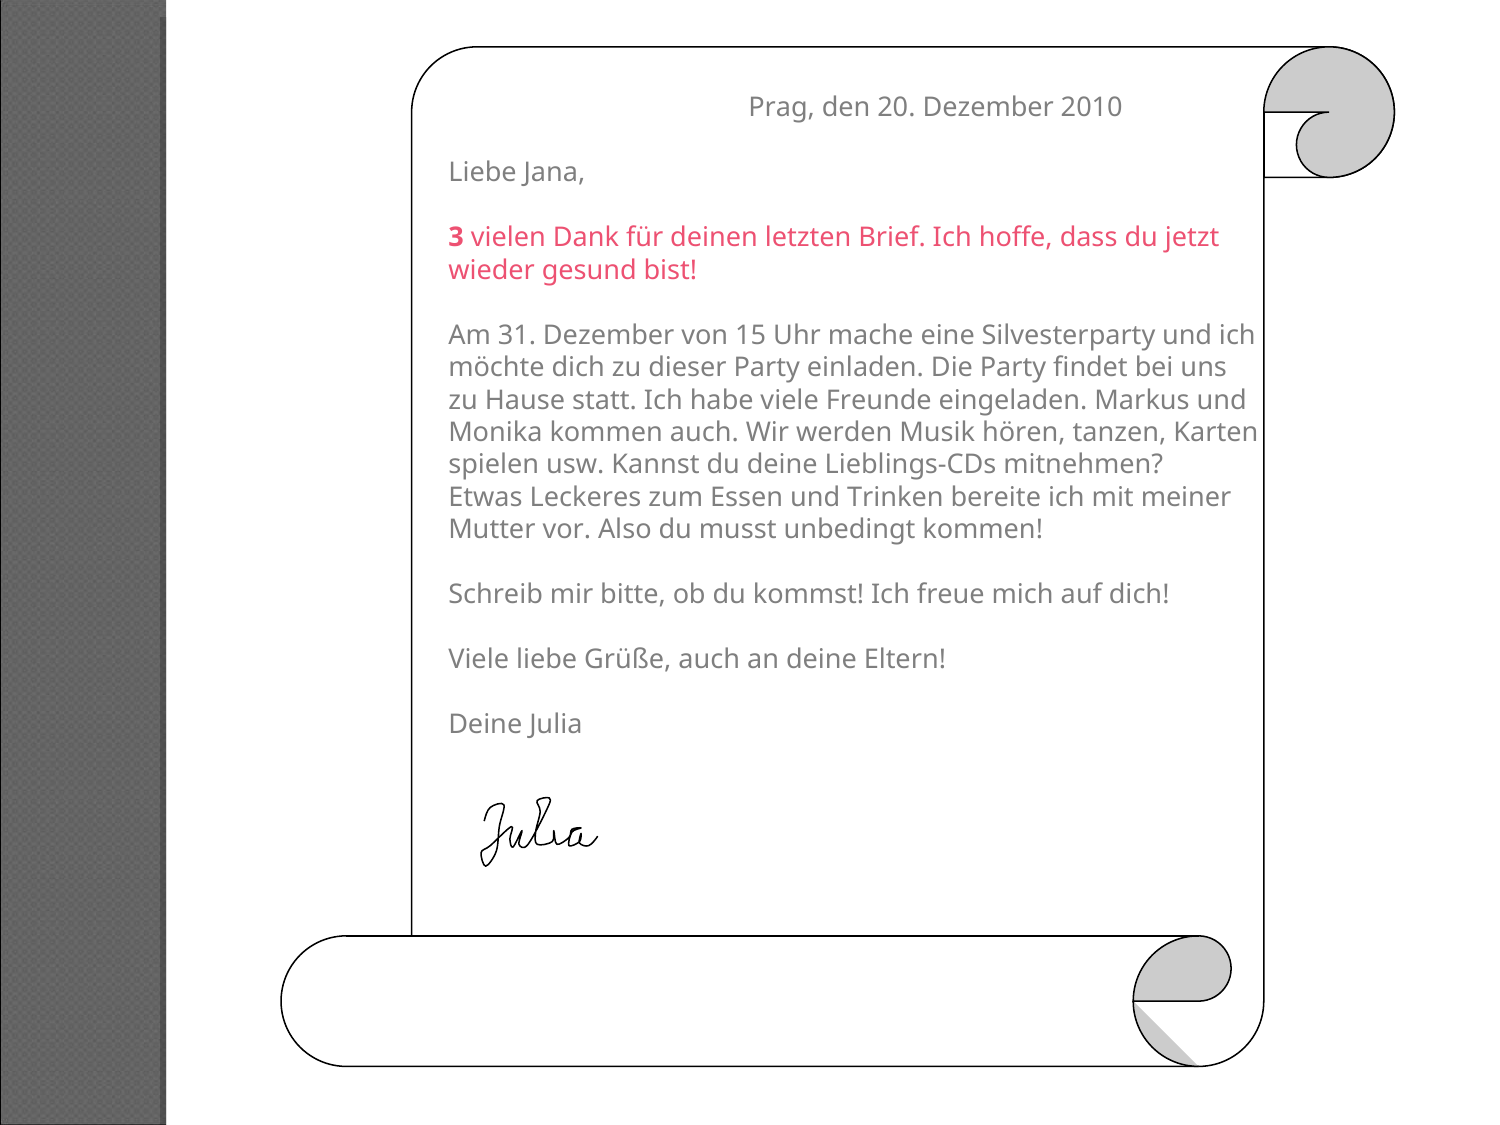

Prag, den 20. Dezember 2010
Liebe Jana,
3 vielen Dank für deinen letzten Brief. Ich hoffe, dass du jetzt wieder gesund bist!
Am 31. Dezember von 15 Uhr mache eine Silvesterparty und ich möchte dich zu dieser Party einladen. Die Party findet bei uns zu Hause statt. Ich habe viele Freunde eingeladen. Markus und Monika kommen auch. Wir werden Musik hören, tanzen, Karten spielen usw. Kannst du deine Lieblings-CDs mitnehmen?
Etwas Leckeres zum Essen und Trinken bereite ich mit meiner Mutter vor. Also du musst unbedingt kommen!
Schreib mir bitte, ob du kommst! Ich freue mich auf dich!
Viele liebe Grüße, auch an deine Eltern!
Deine Julia